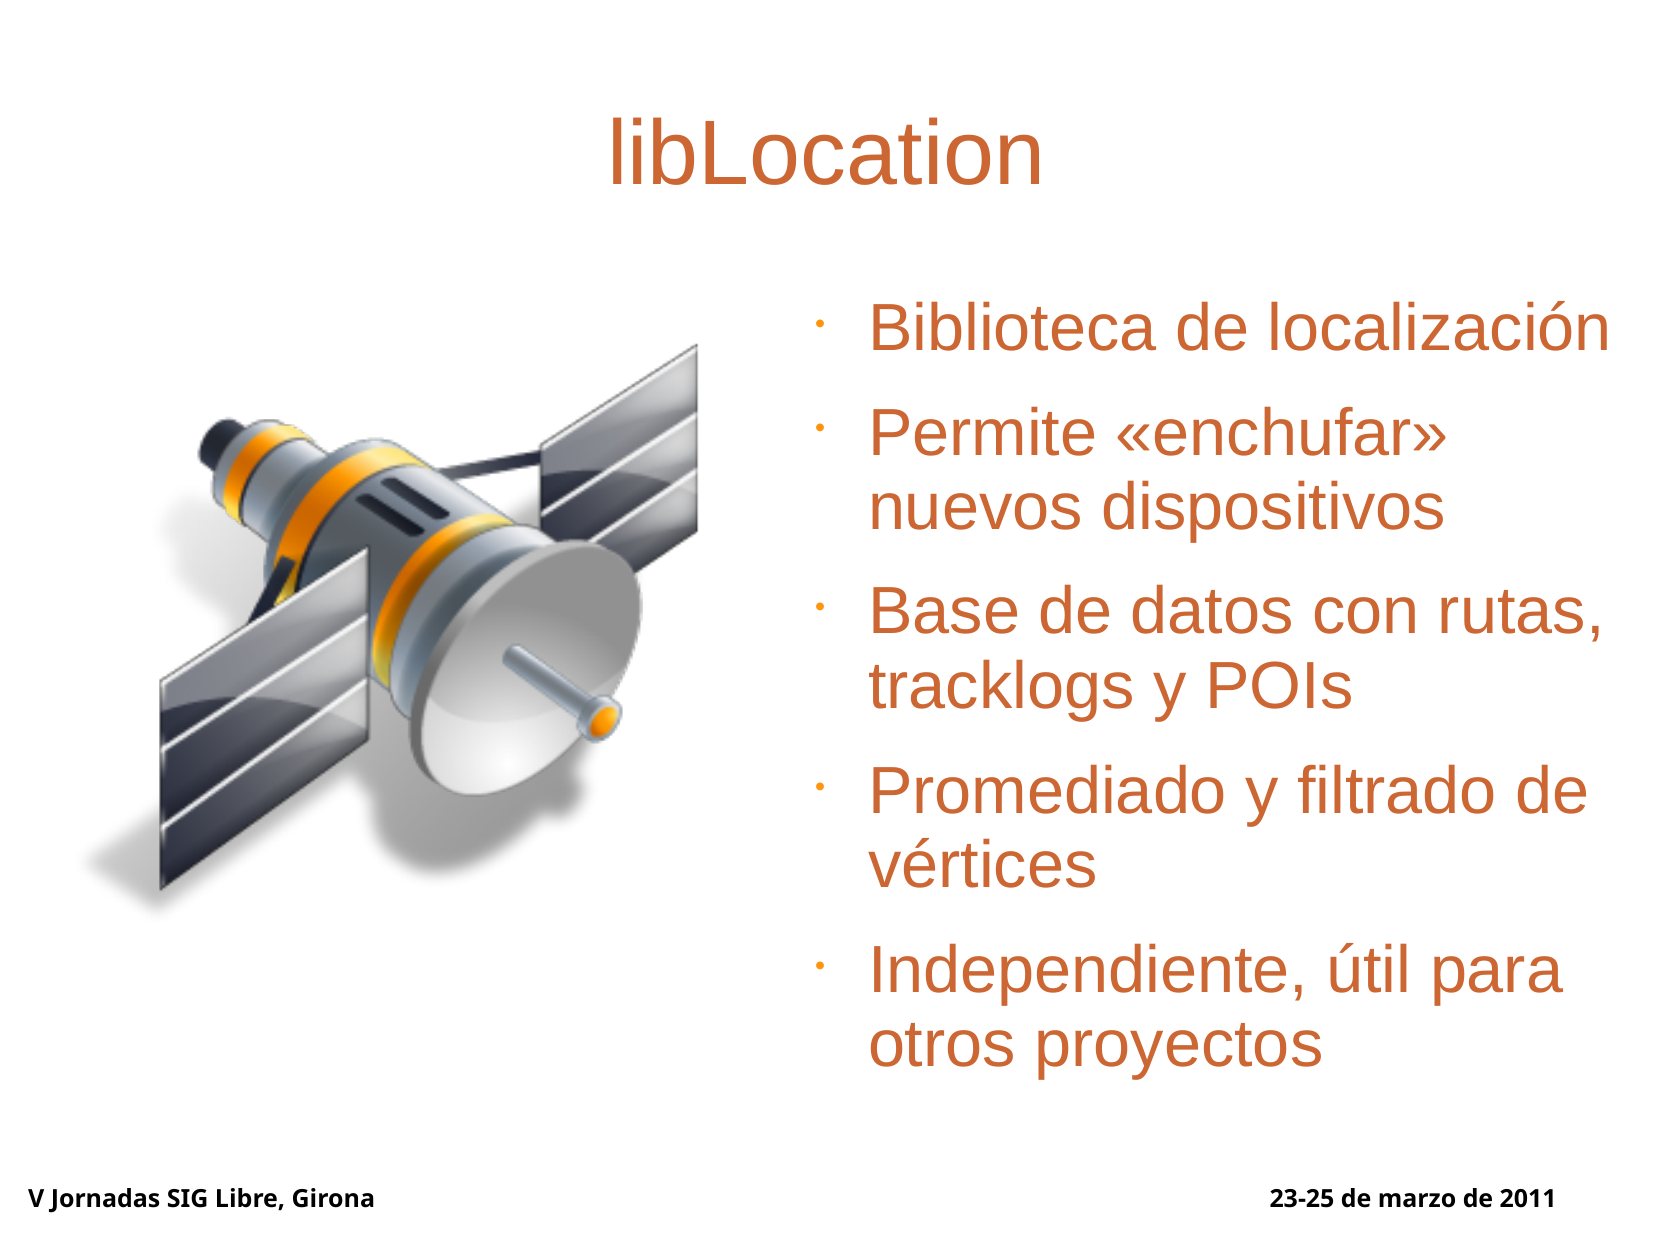

# libLocation
Biblioteca de localización
Permite «enchufar» nuevos dispositivos
Base de datos con rutas, tracklogs y POIs
Promediado y filtrado de vértices
Independiente, útil para otros proyectos